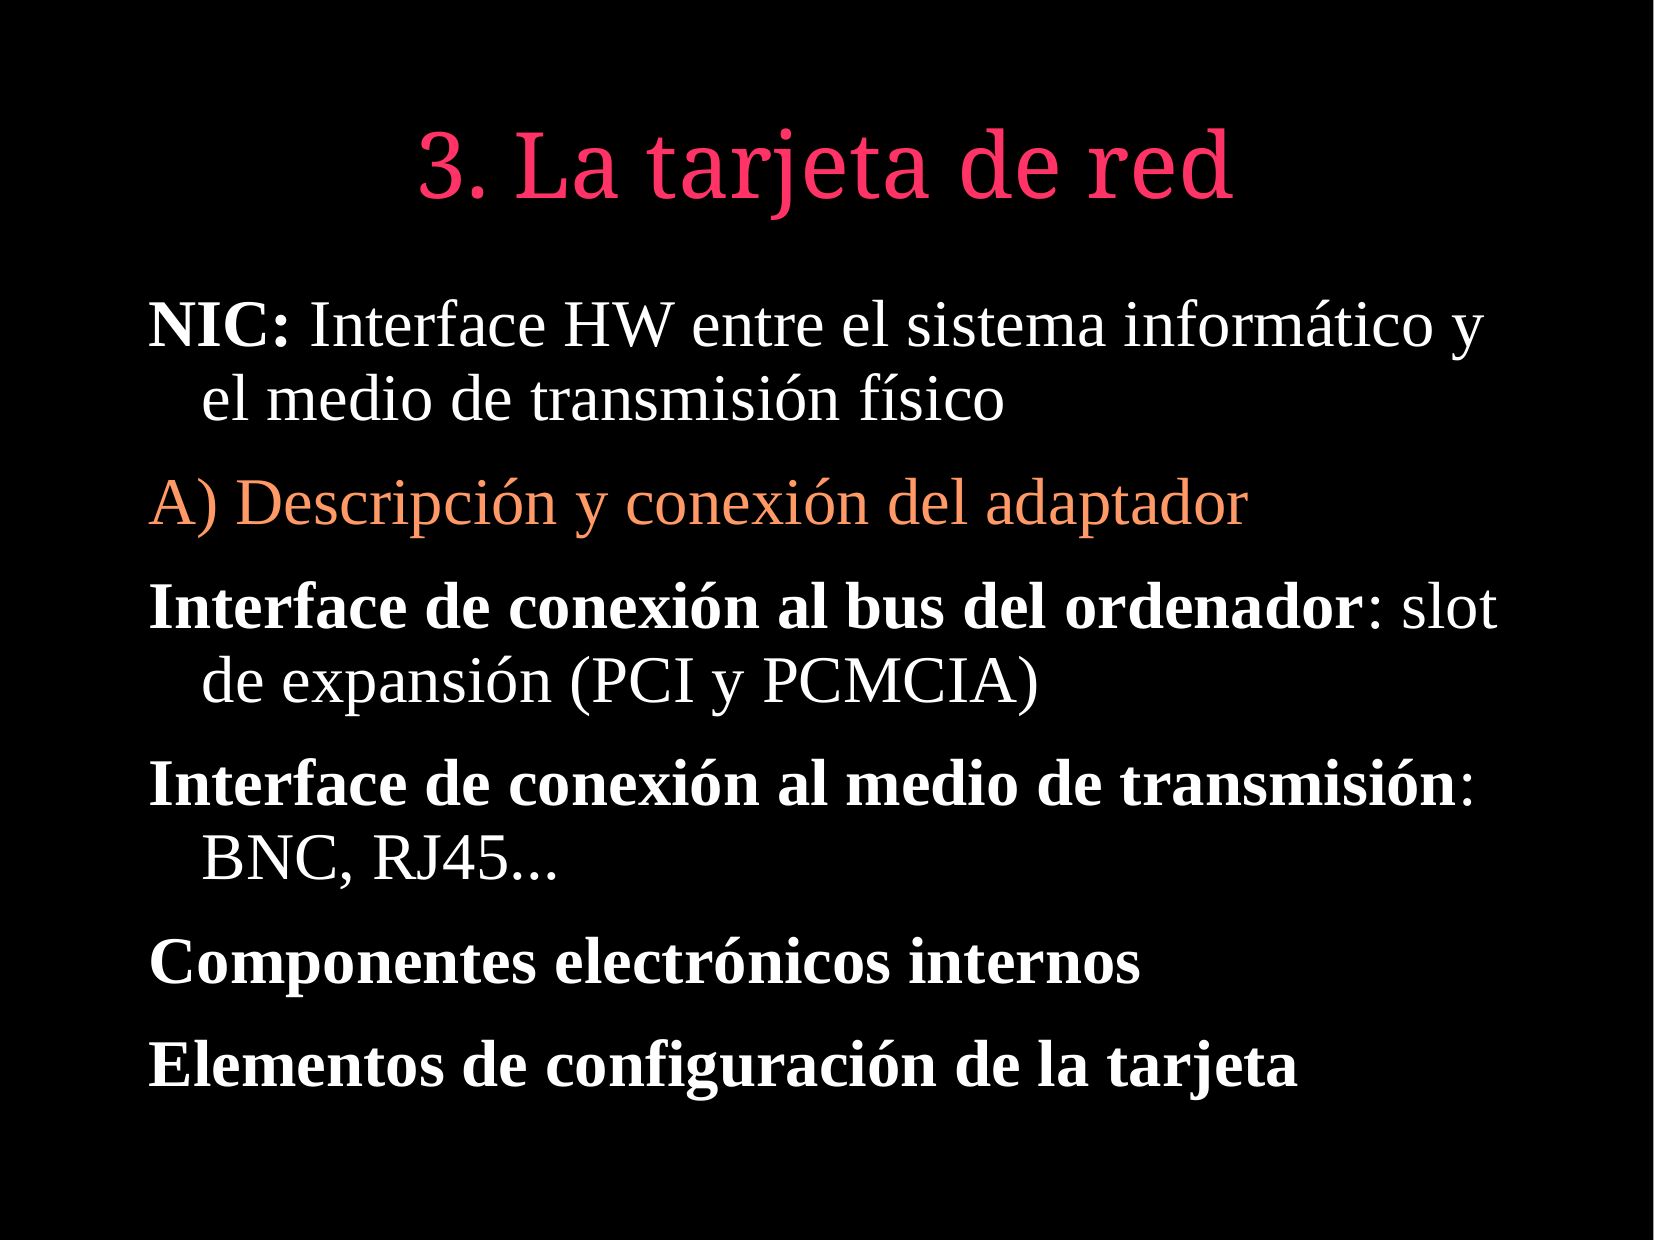

# 3. La tarjeta de red
NIC: Interface HW entre el sistema informático y el medio de transmisión físico
A) Descripción y conexión del adaptador
Interface de conexión al bus del ordenador: slot de expansión (PCI y PCMCIA)
Interface de conexión al medio de transmisión: BNC, RJ45...
Componentes electrónicos internos
Elementos de configuración de la tarjeta